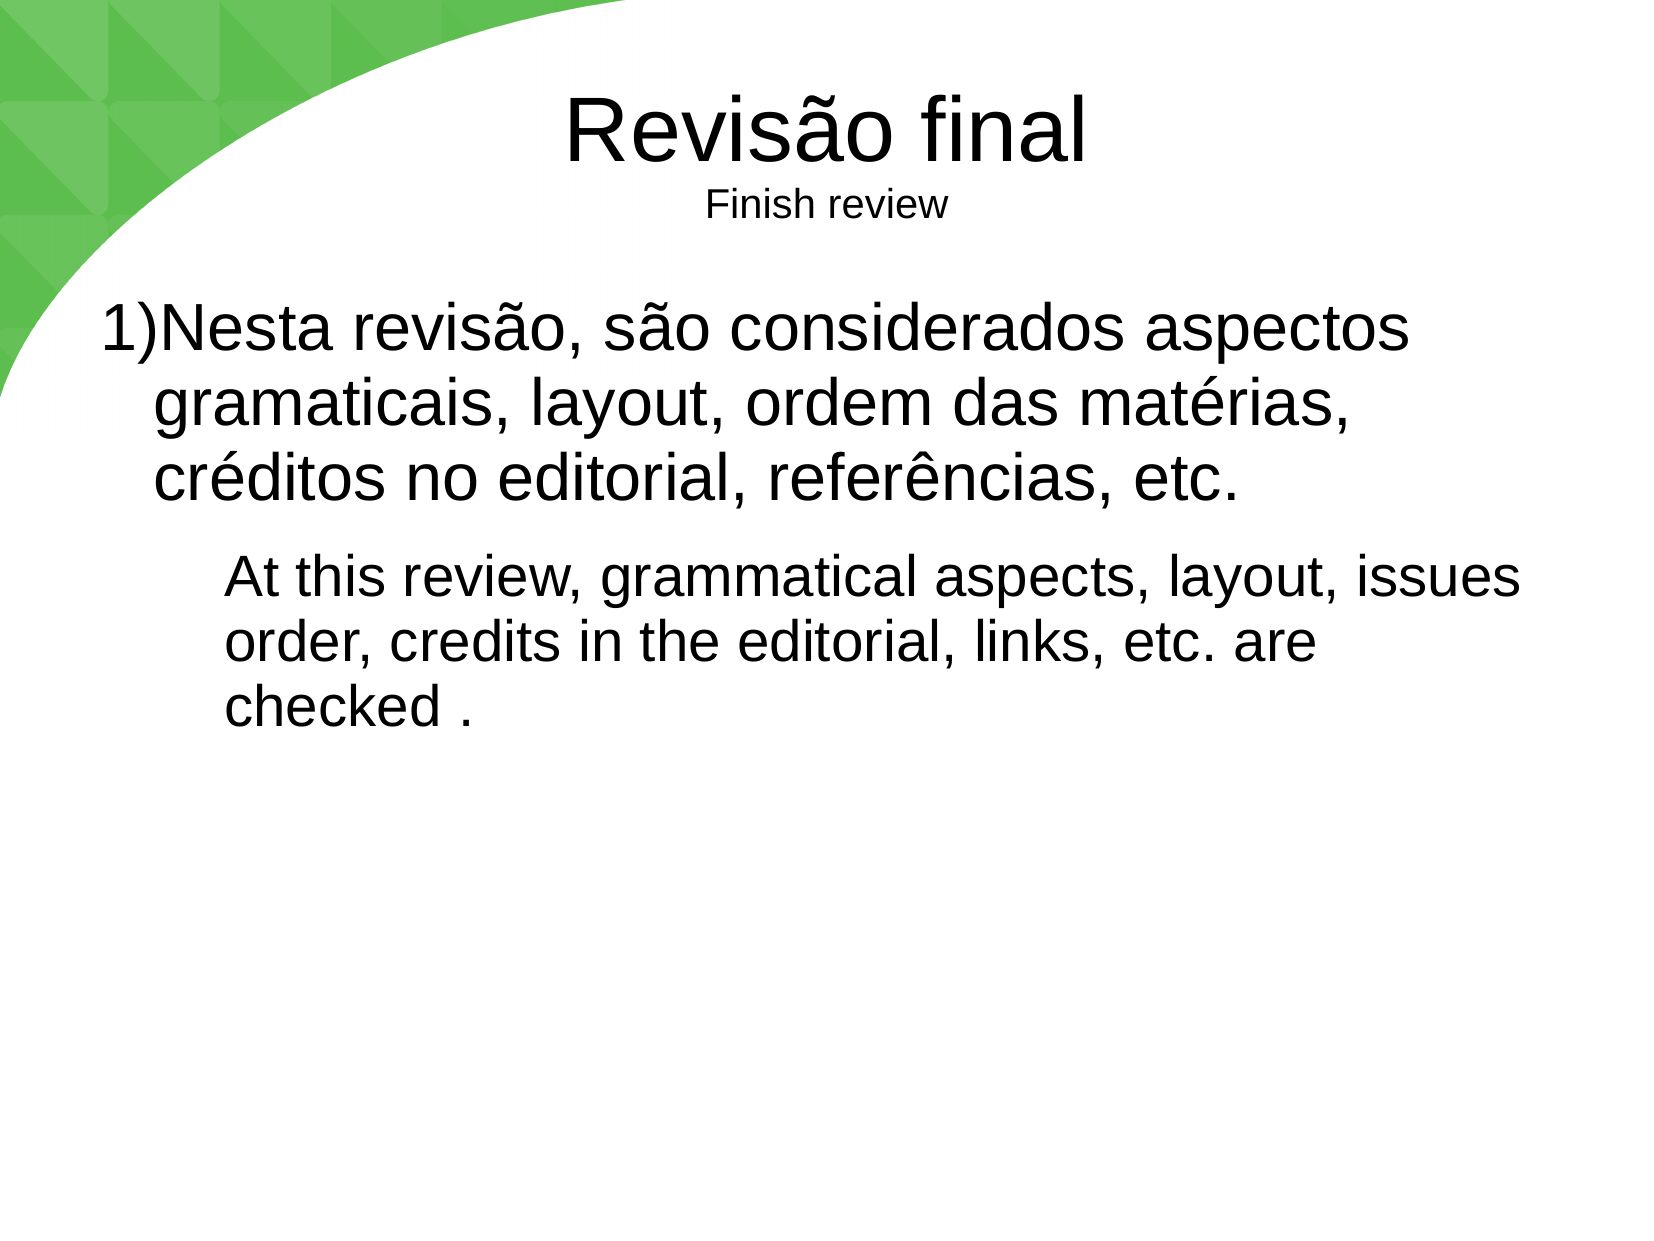

# Revisão final Finish review
Nesta revisão, são considerados aspectos gramaticais, layout, ordem das matérias, créditos no editorial, referências, etc.
At this review, grammatical aspects, layout, issues order, credits in the editorial, links, etc. are checked .